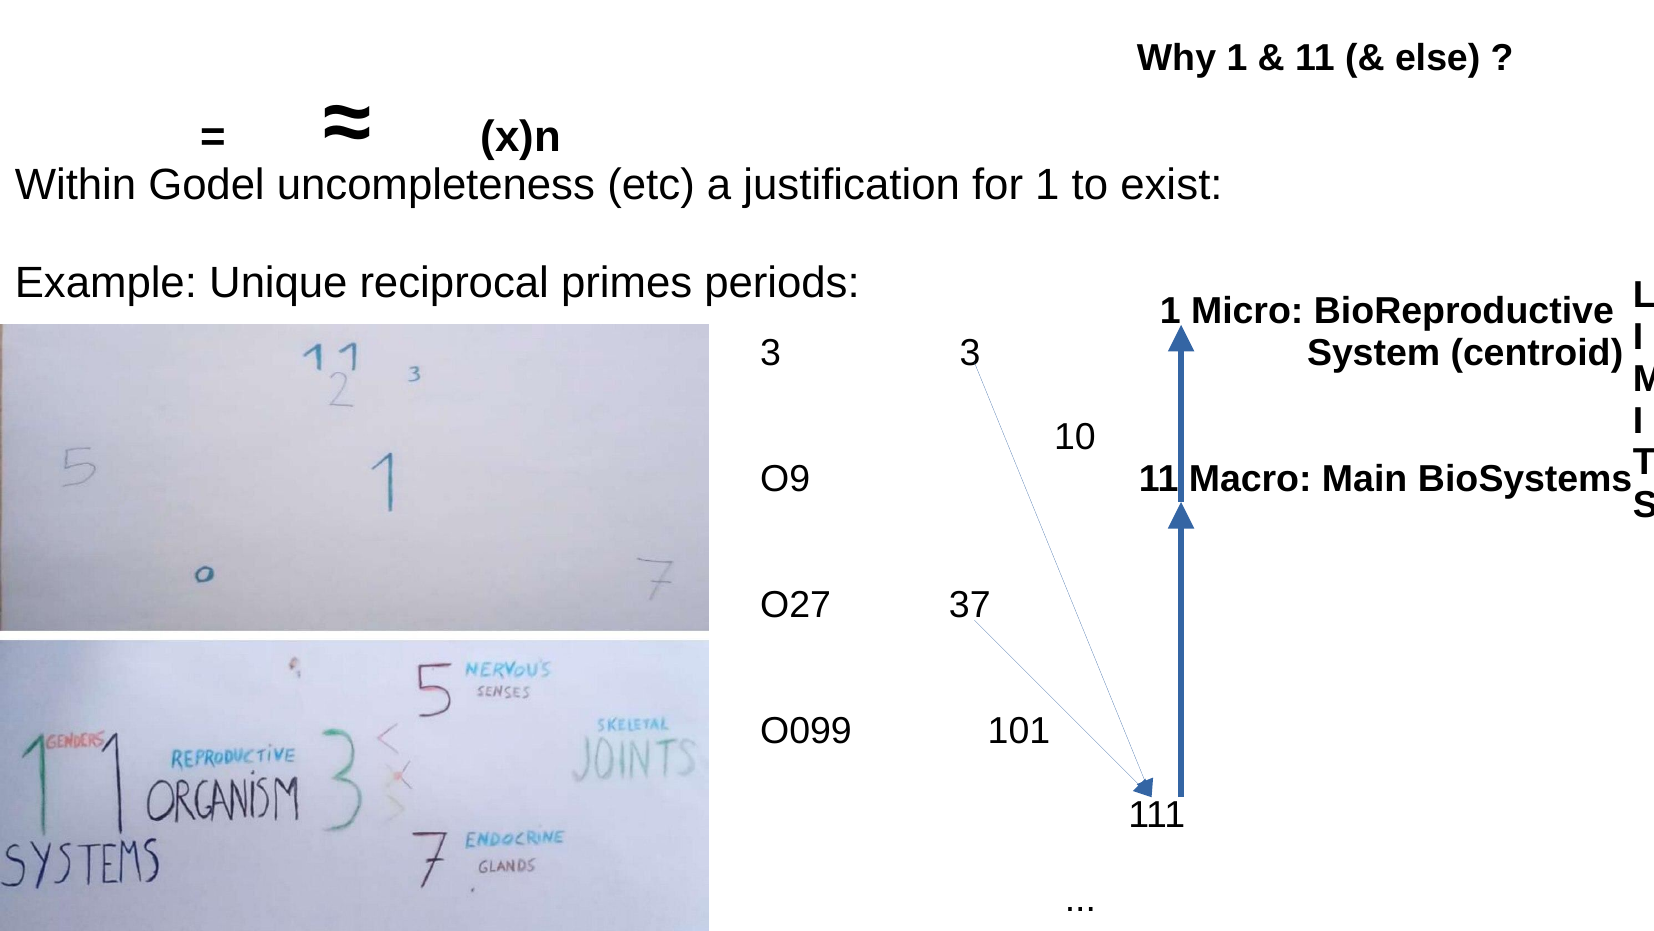

Why 1 & 11 (& else) ?
 = ≈ (x)n
Within Godel uncompleteness (etc) a justification for 1 to exist:
Example: Unique reciprocal primes periods:
L
I
M
I
T
S
		 1 Micro: BioReproductive
3	 3	 System (centroid)
 10
O9		 11 Macro: Main BioSystems
O27	 37
O099 101
		 111
 ...